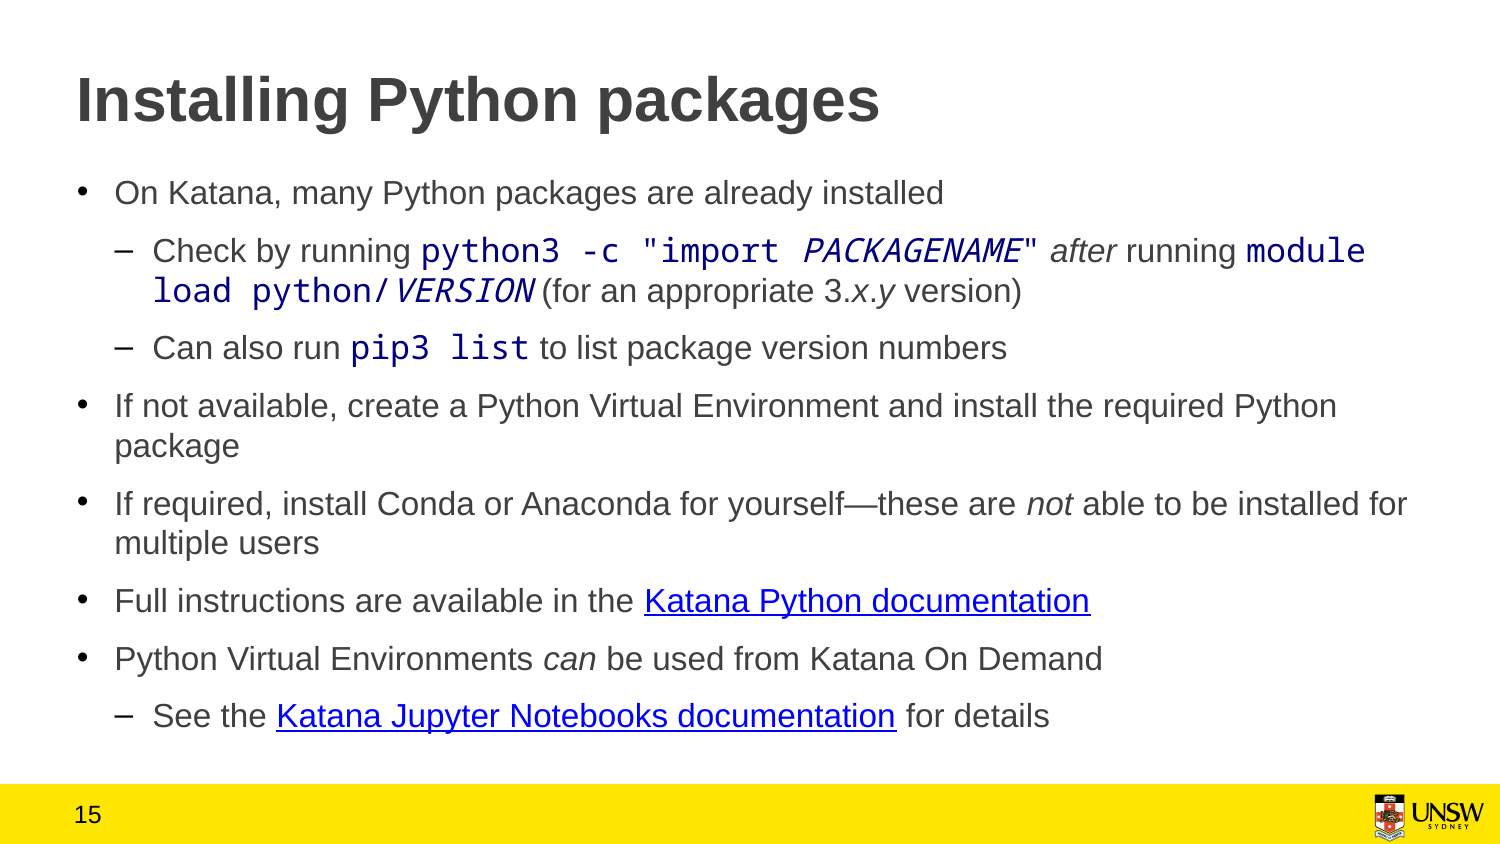

# Installing Python packages
On Katana, many Python packages are already installed
Check by running python3 -c "import PACKAGENAME" after running module load python/VERSION (for an appropriate 3.x.y version)
Can also run pip3 list to list package version numbers
If not available, create a Python Virtual Environment and install the required Python package
If required, install Conda or Anaconda for yourself—these are not able to be installed for multiple users
Full instructions are available in the Katana Python documentation
Python Virtual Environments can be used from Katana On Demand
See the Katana Jupyter Notebooks documentation for details